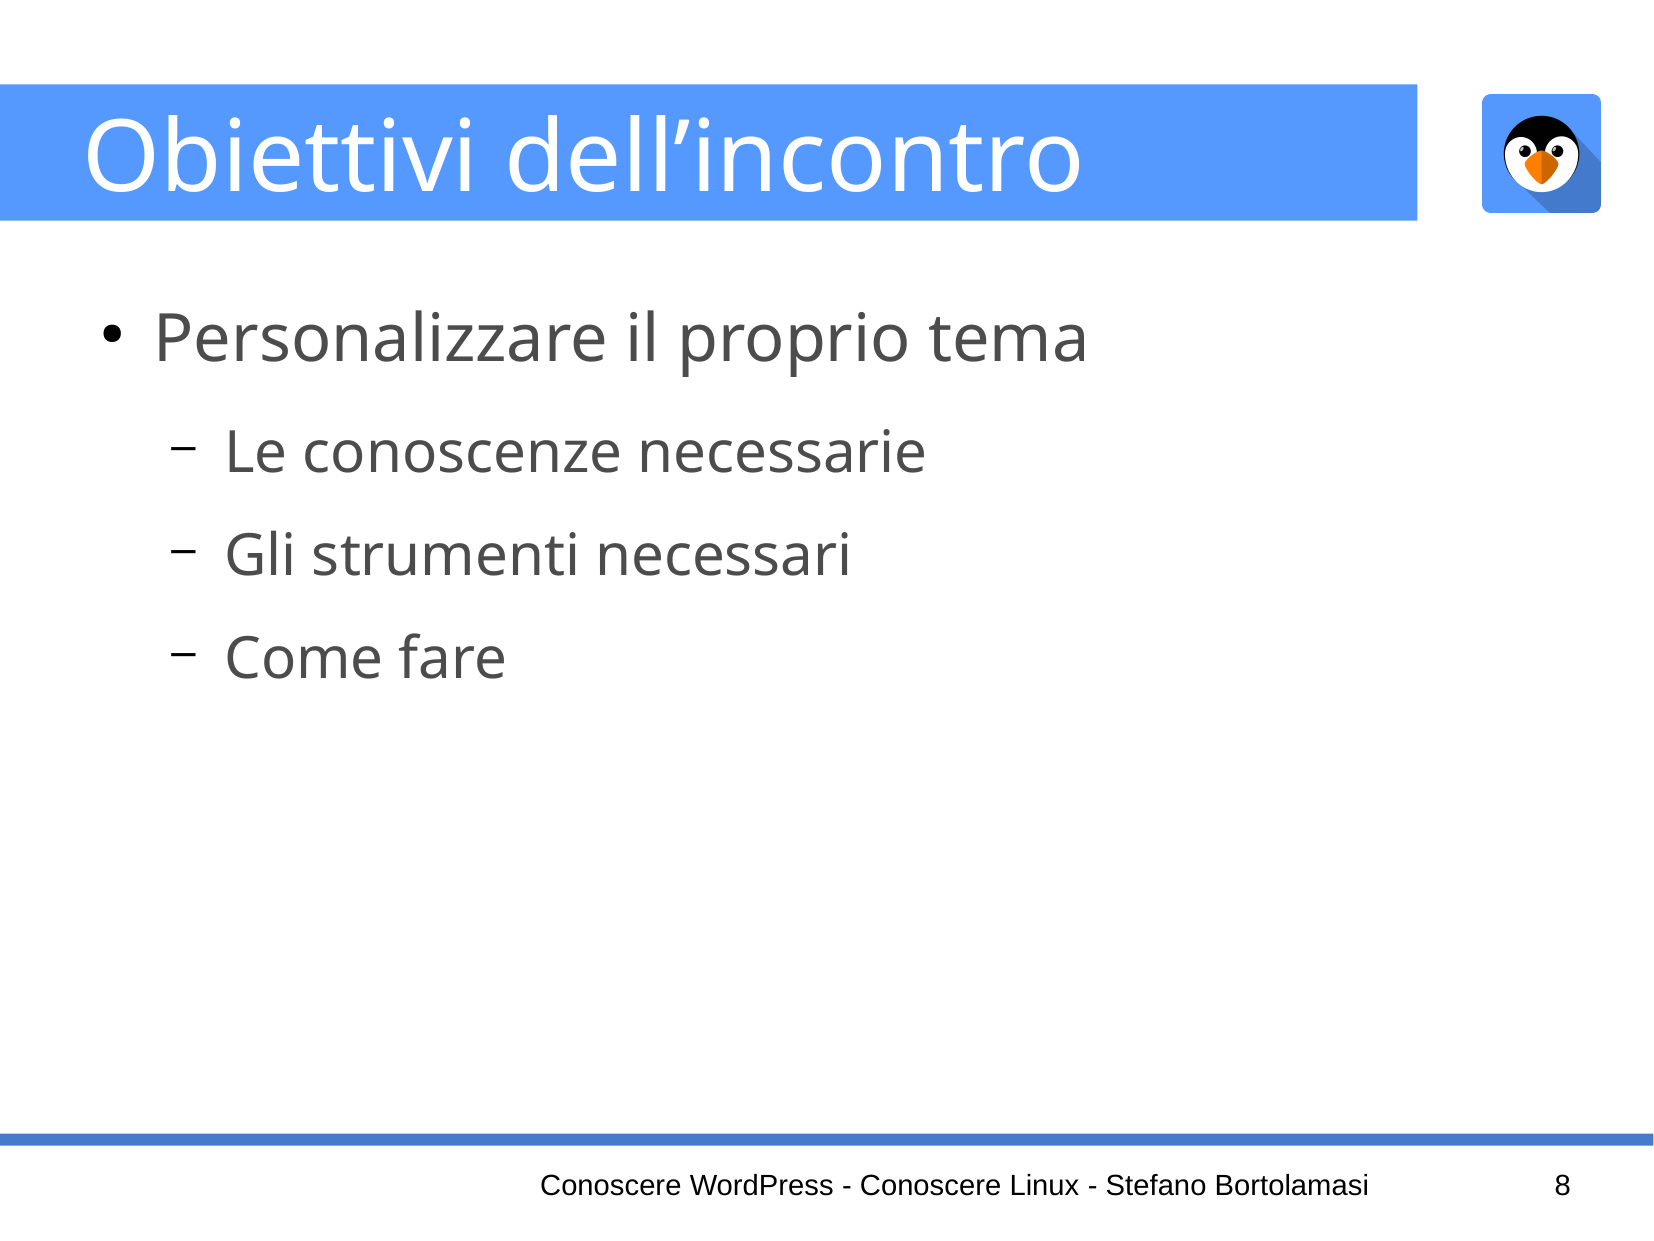

# Obiettivi dell’incontro
Personalizzare il proprio tema
Le conoscenze necessarie
Gli strumenti necessari
Come fare
Conoscere WordPress - Conoscere Linux - Stefano Bortolamasi
8